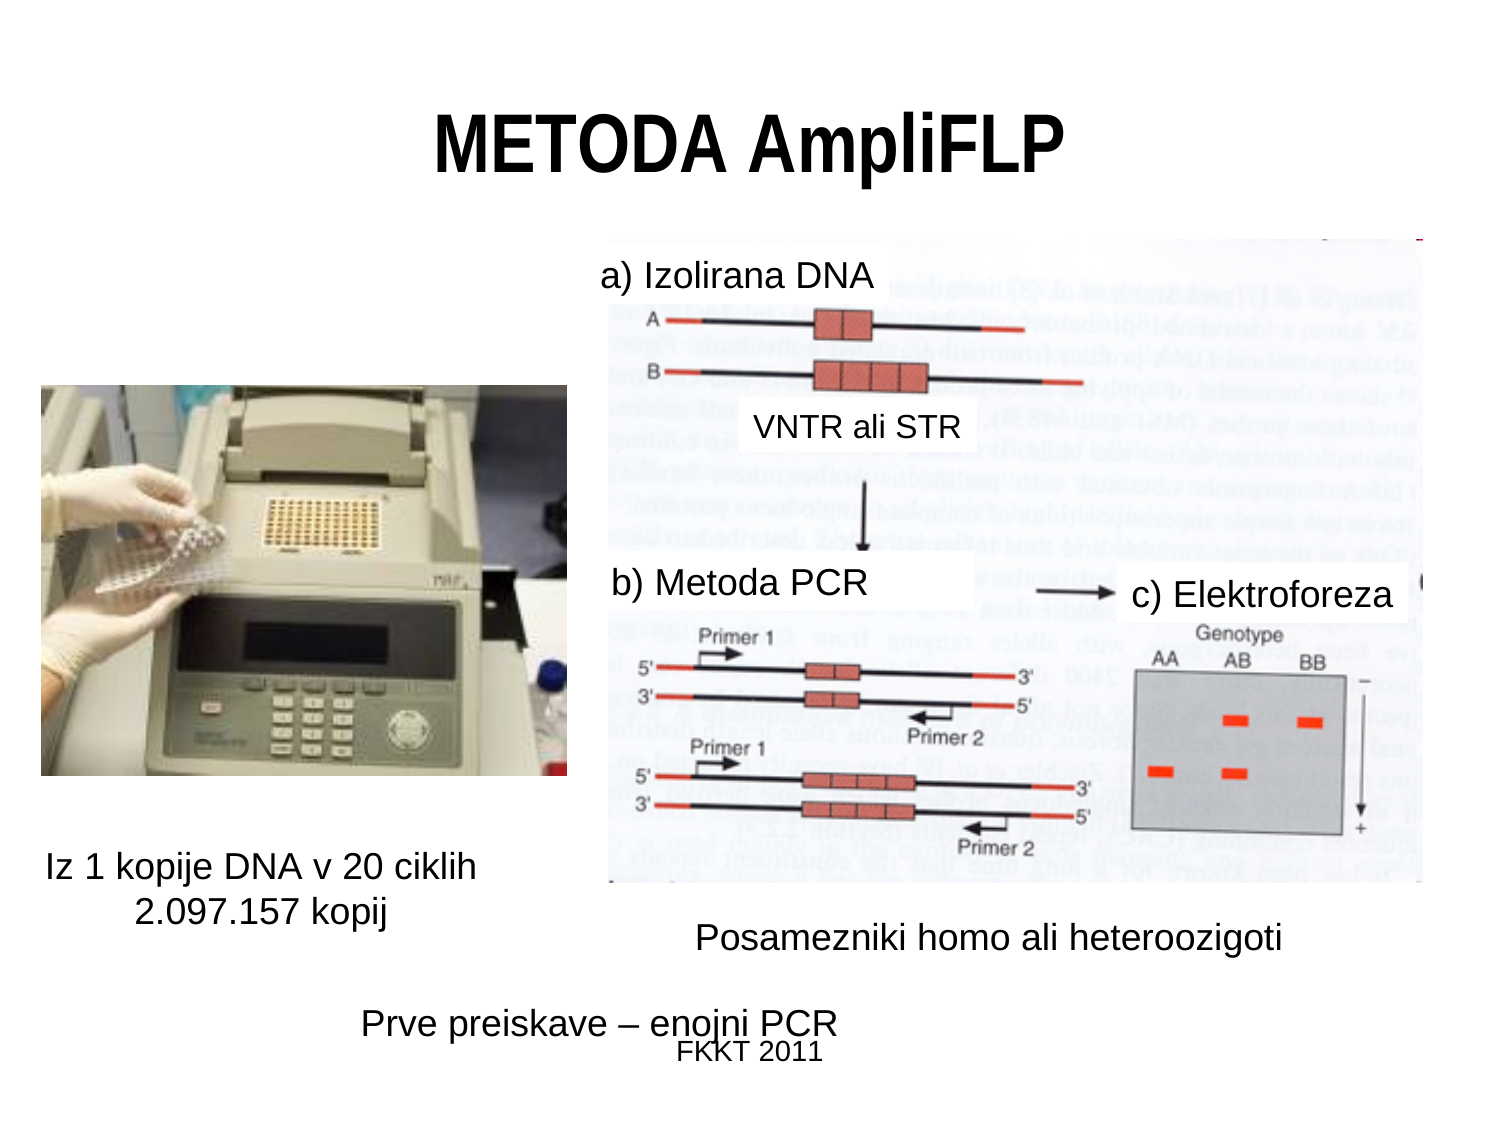

# METODA AmpliFLP
a) Izolirana DNA
VNTR ali STR
b) Metoda PCR
c) Elektroforeza
Iz 1 kopije DNA v 20 ciklih
2.097.157 kopij
Posamezniki homo ali heteroozigoti
Prve preiskave – enojni PCR
FKKT 2011